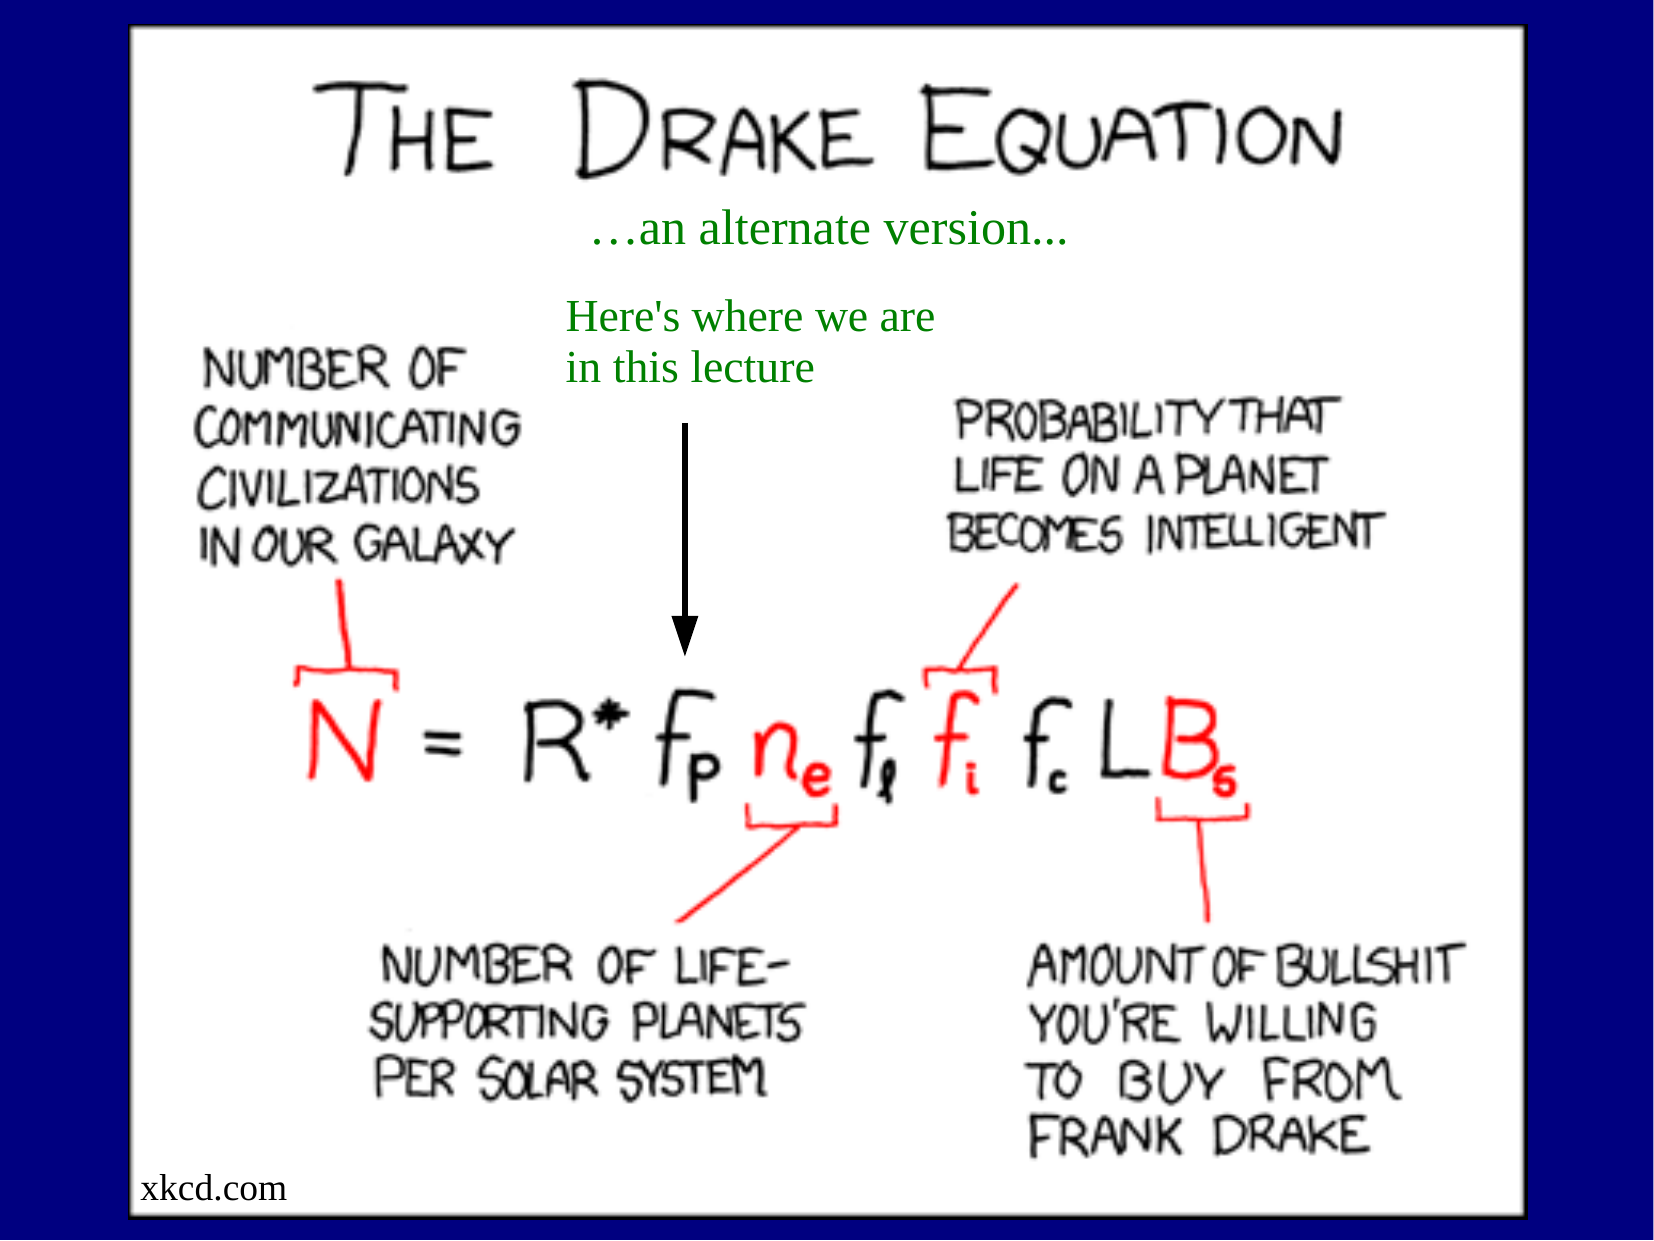

…an alternate version...
Here's where we are in this lecture
xkcd.com